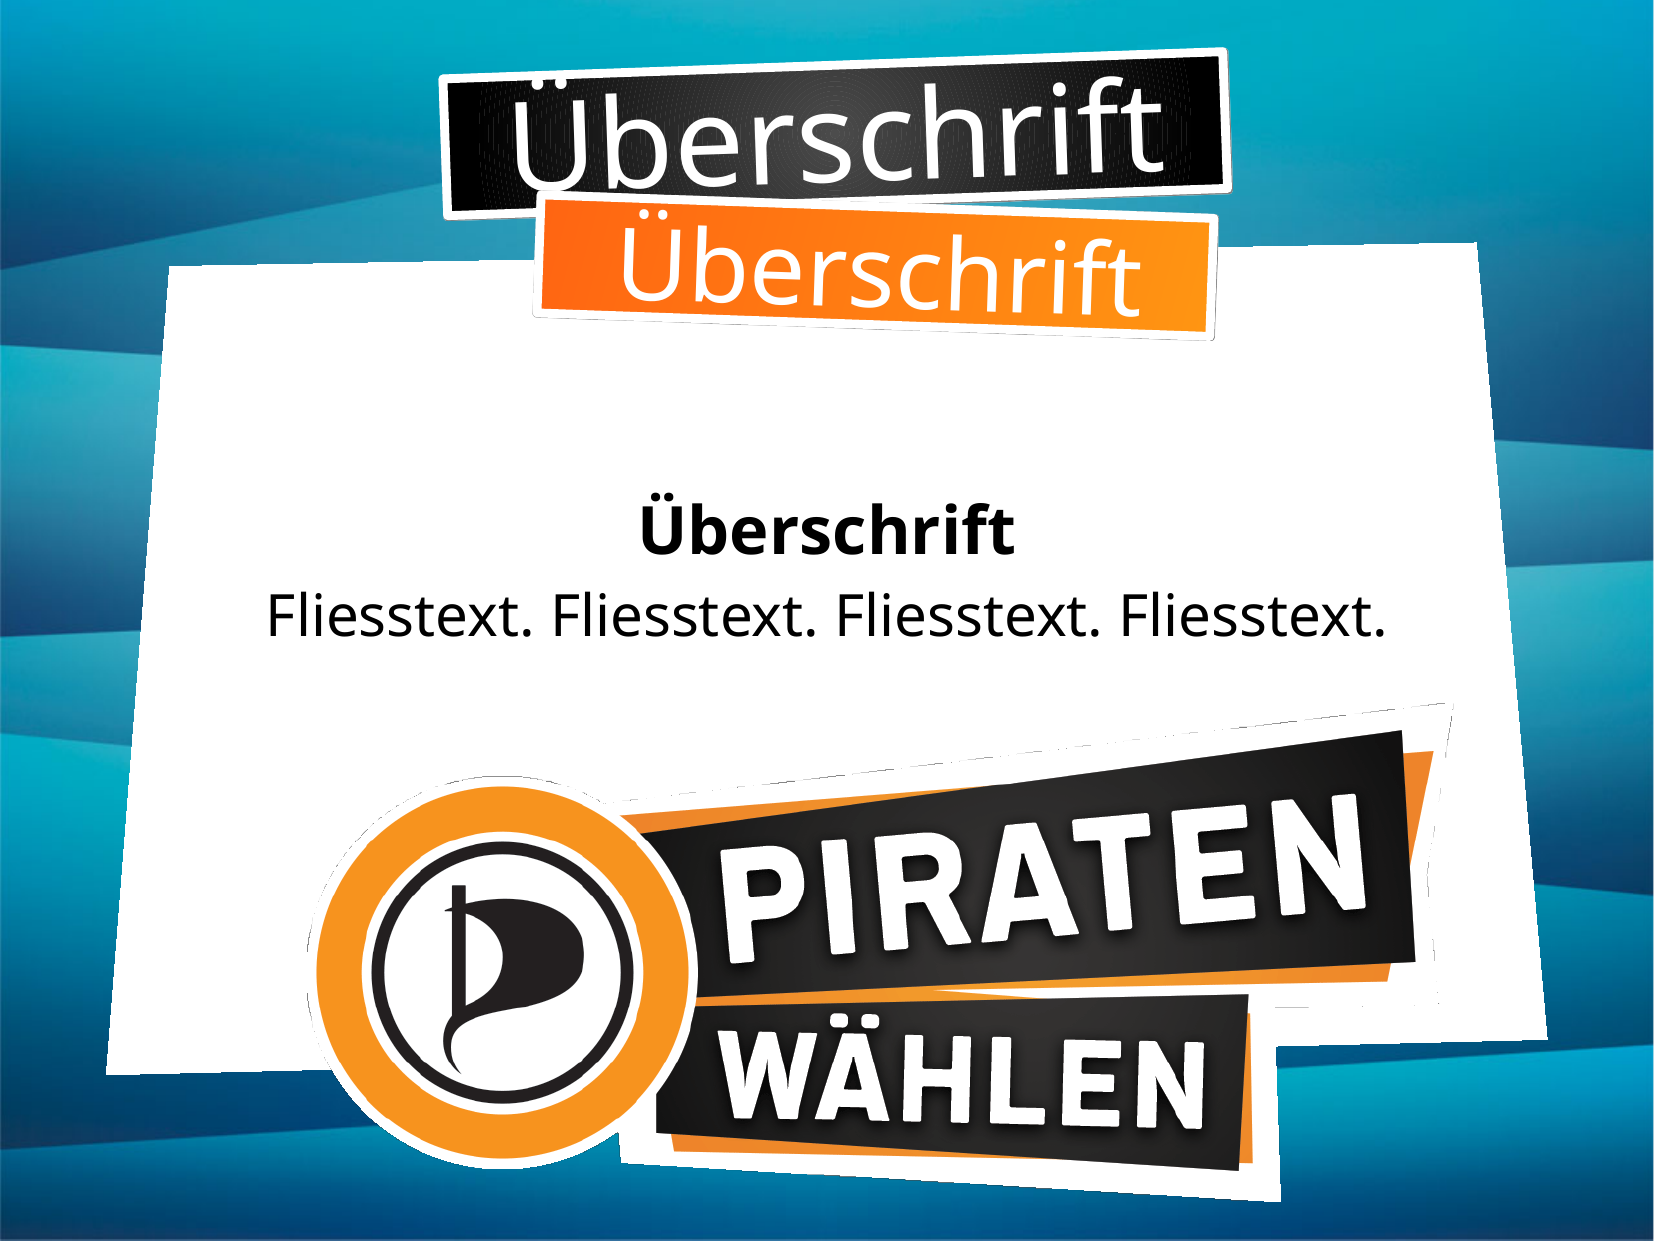

Überschrift
Überschrift
# Überschrift
Fliesstext. Fliesstext. Fliesstext. Fliesstext.